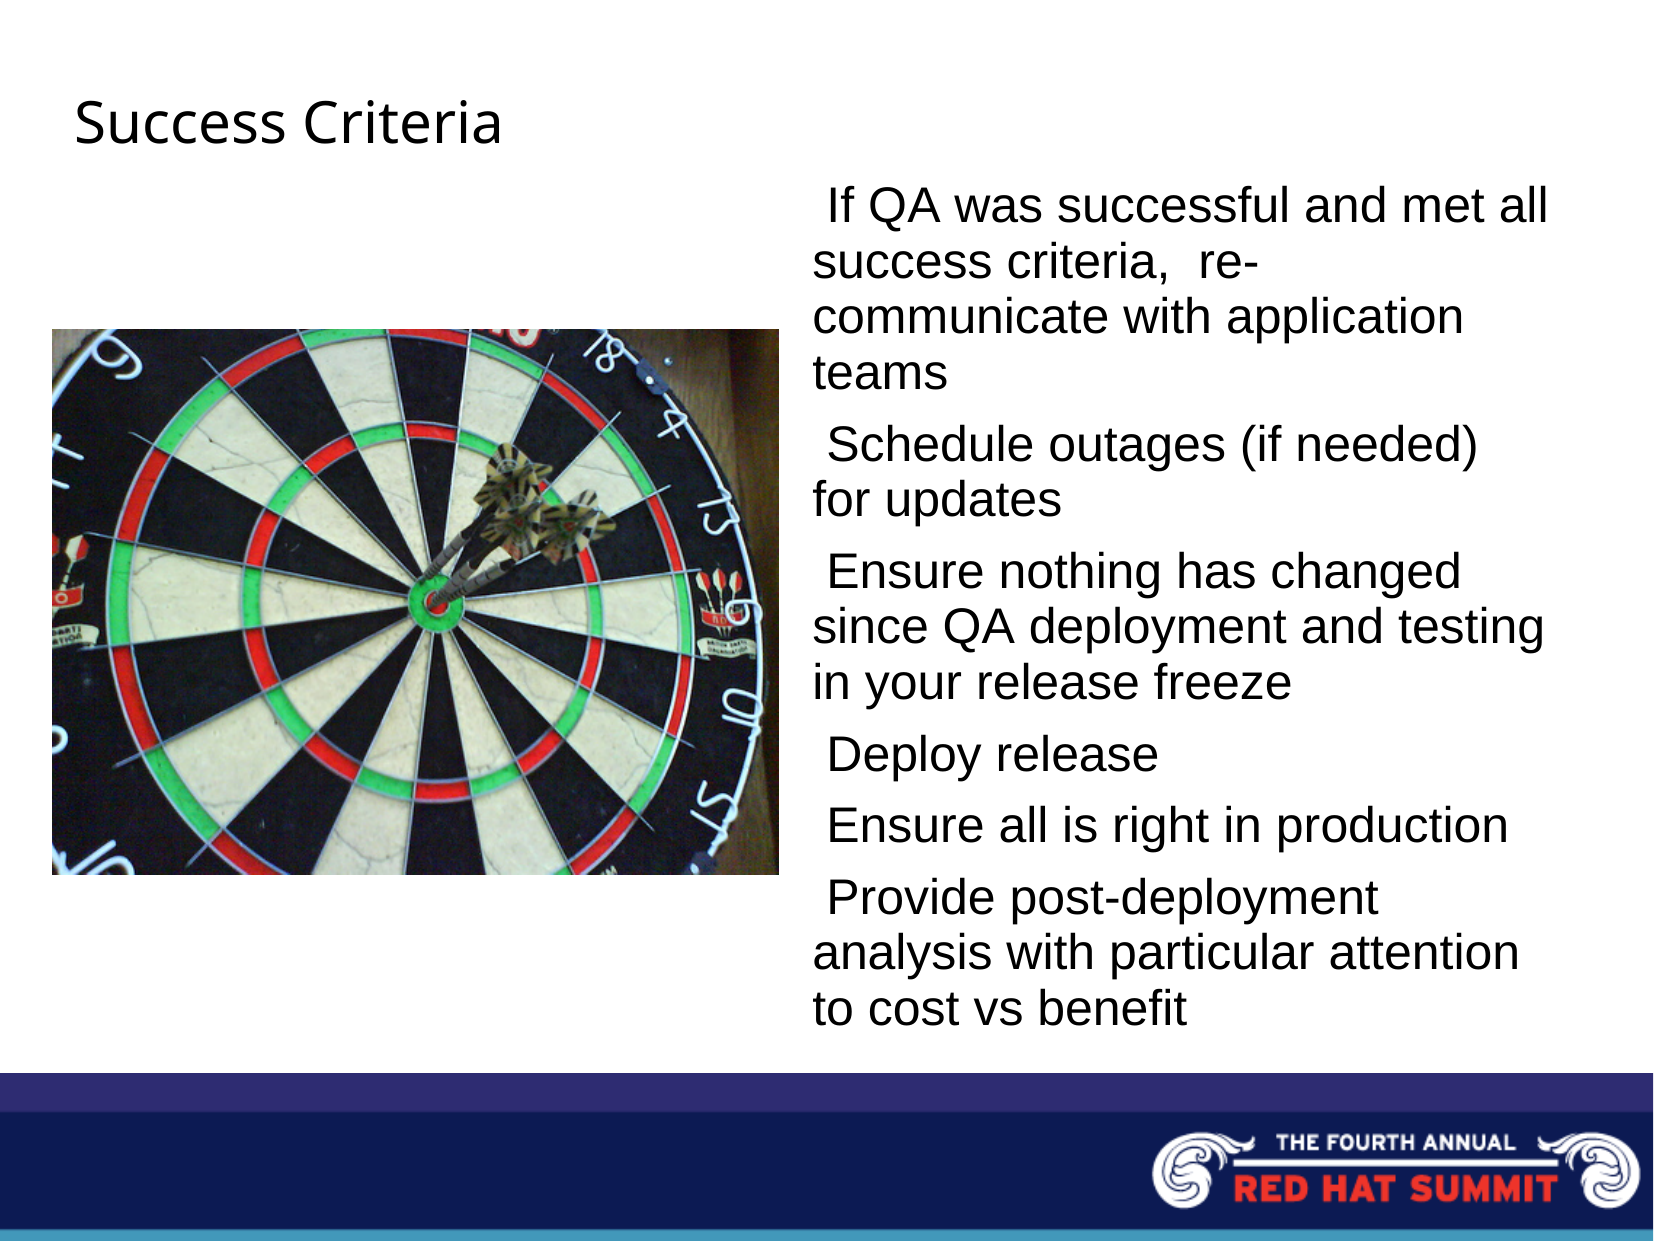

# Success Criteria
 If QA was successful and met all success criteria, re- communicate with application teams
 Schedule outages (if needed) for updates
 Ensure nothing has changed since QA deployment and testing in your release freeze
 Deploy release
 Ensure all is right in production
 Provide post-deployment analysis with particular attention to cost vs benefit